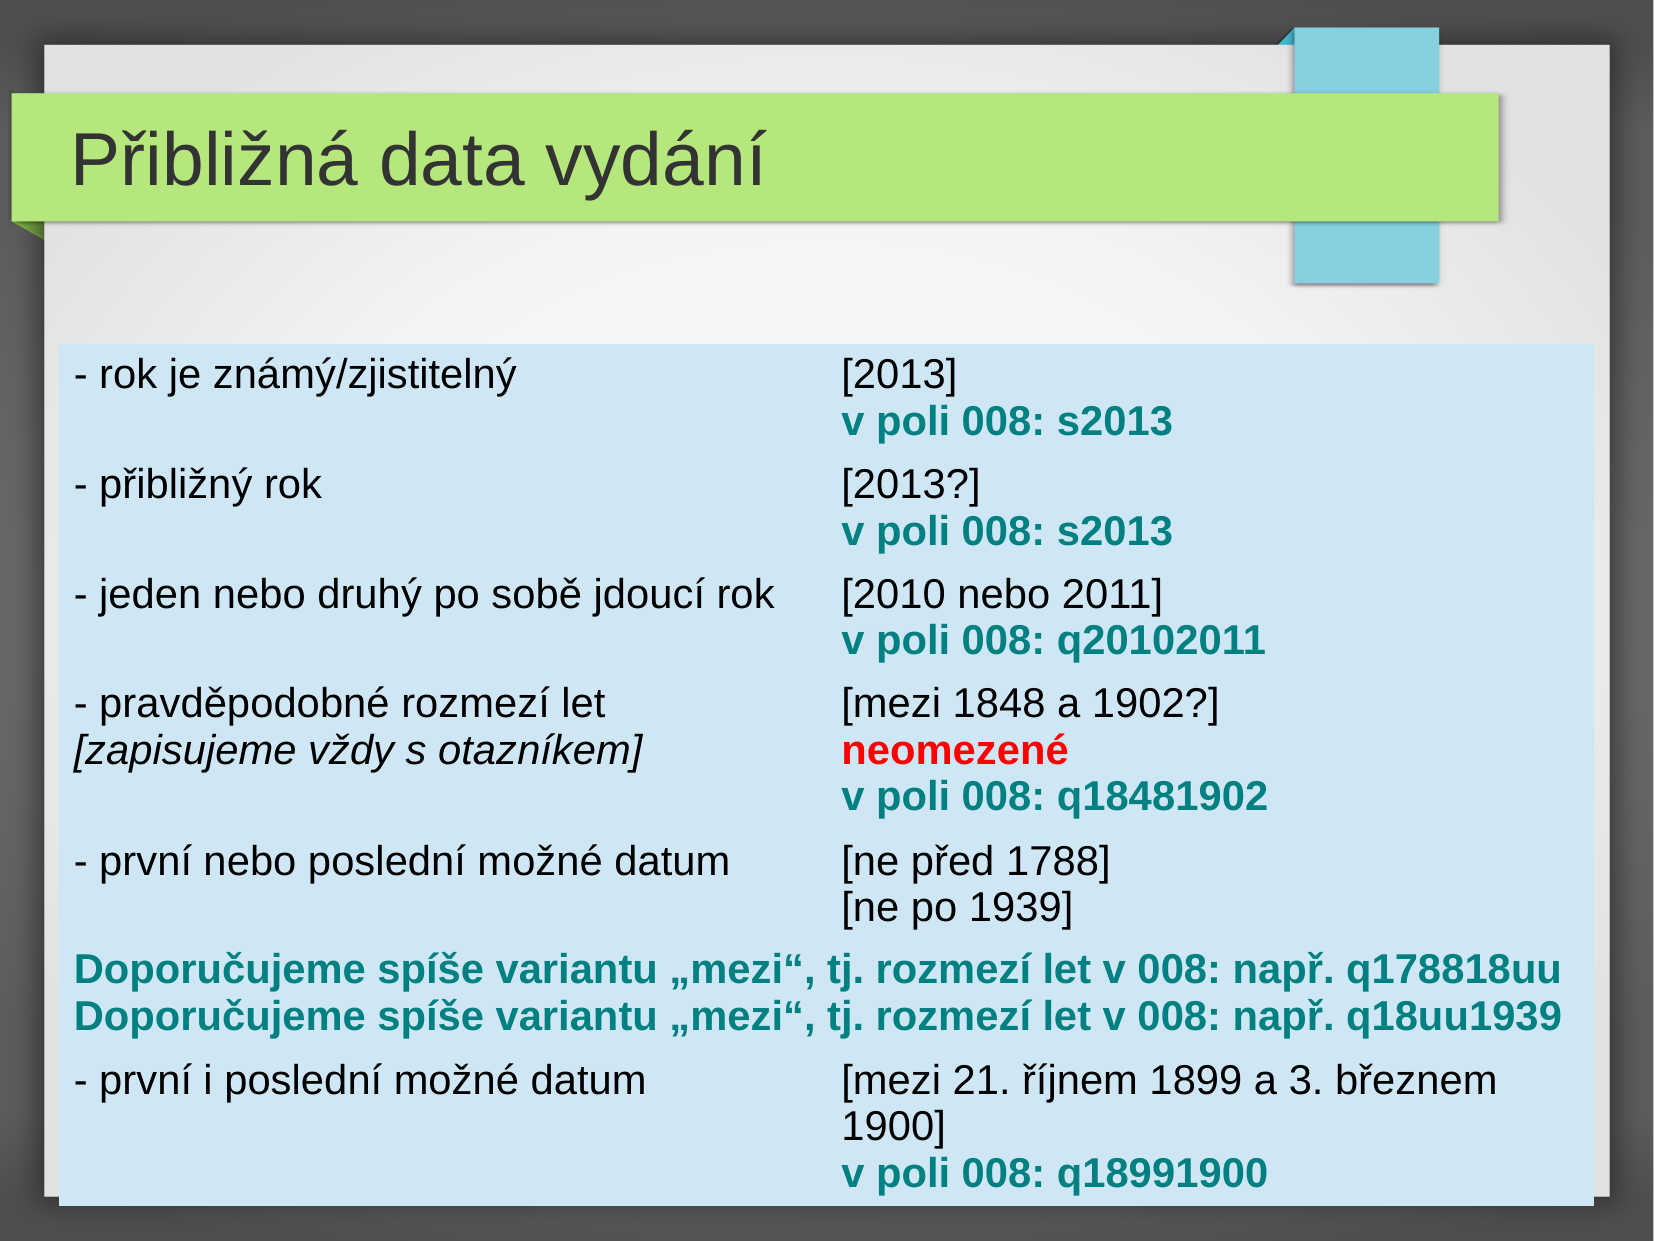

# Přibližná data vydání
| - rok je známý/zjistitelný | [2013] v poli 008: s2013 |
| --- | --- |
| - přibližný rok | [2013?] v poli 008: s2013 |
| - jeden nebo druhý po sobě jdoucí rok | [2010 nebo 2011] v poli 008: q20102011 |
| - pravděpodobné rozmezí let [zapisujeme vždy s otazníkem] | [mezi 1848 a 1902?] neomezené v poli 008: q18481902 |
| - první nebo poslední možné datum | [ne před 1788] [ne po 1939] |
| Doporučujeme spíše variantu „mezi“, tj. rozmezí let v 008: např. q178818uu Doporučujeme spíše variantu „mezi“, tj. rozmezí let v 008: např. q18uu1939 | |
| - první i poslední možné datum | [mezi 21. říjnem 1899 a 3. březnem 1900] v poli 008: q18991900 |